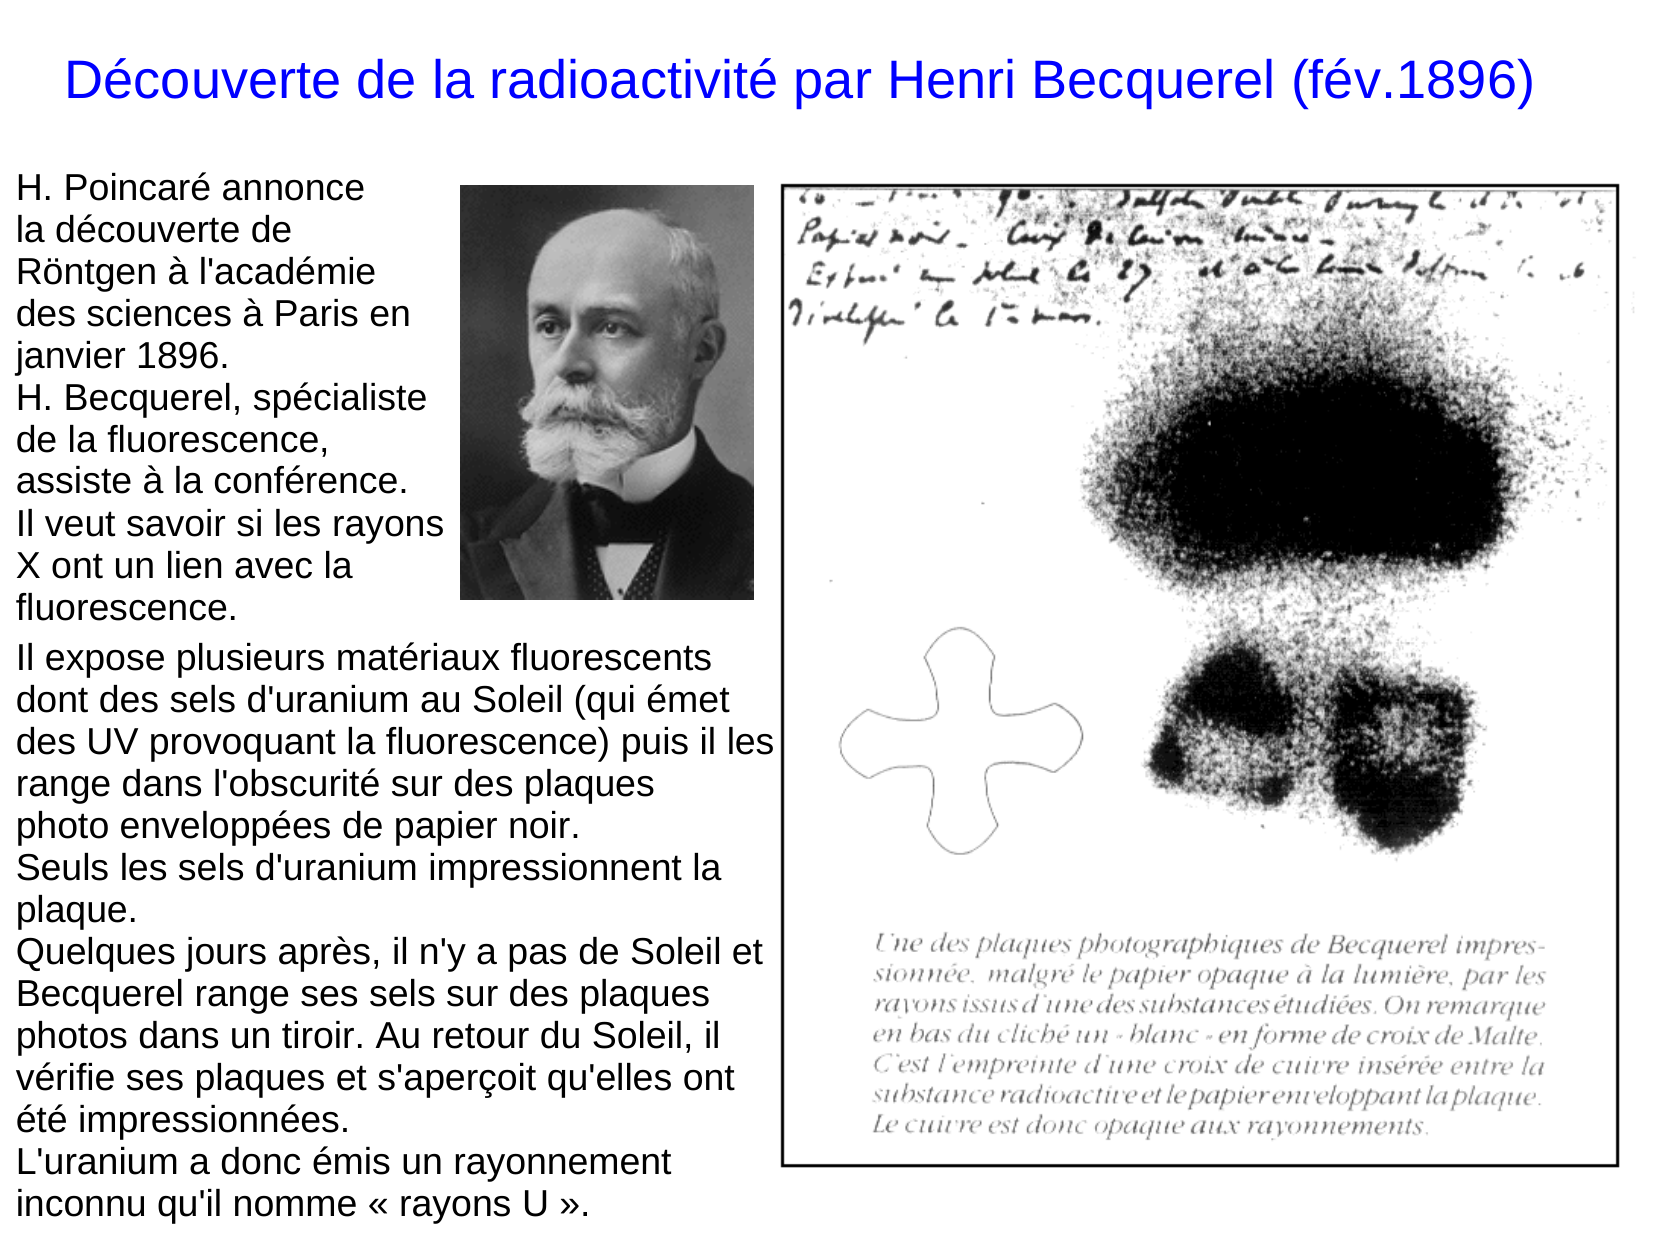

Découverte de la radioactivité par Henri Becquerel (fév.1896)
H. Poincaré annonce
la découverte de
Röntgen à l'académie
des sciences à Paris en
janvier 1896.
H. Becquerel, spécialiste
de la fluorescence,
assiste à la conférence.
Il veut savoir si les rayons
X ont un lien avec la
fluorescence.
Il expose plusieurs matériaux fluorescents
dont des sels d'uranium au Soleil (qui émet
des UV provoquant la fluorescence) puis il les
range dans l'obscurité sur des plaques
photo enveloppées de papier noir.
Seuls les sels d'uranium impressionnent la
plaque.
Quelques jours après, il n'y a pas de Soleil et
Becquerel range ses sels sur des plaques
photos dans un tiroir. Au retour du Soleil, il
vérifie ses plaques et s'aperçoit qu'elles ont
été impressionnées.
L'uranium a donc émis un rayonnement
inconnu qu'il nomme « rayons U ».